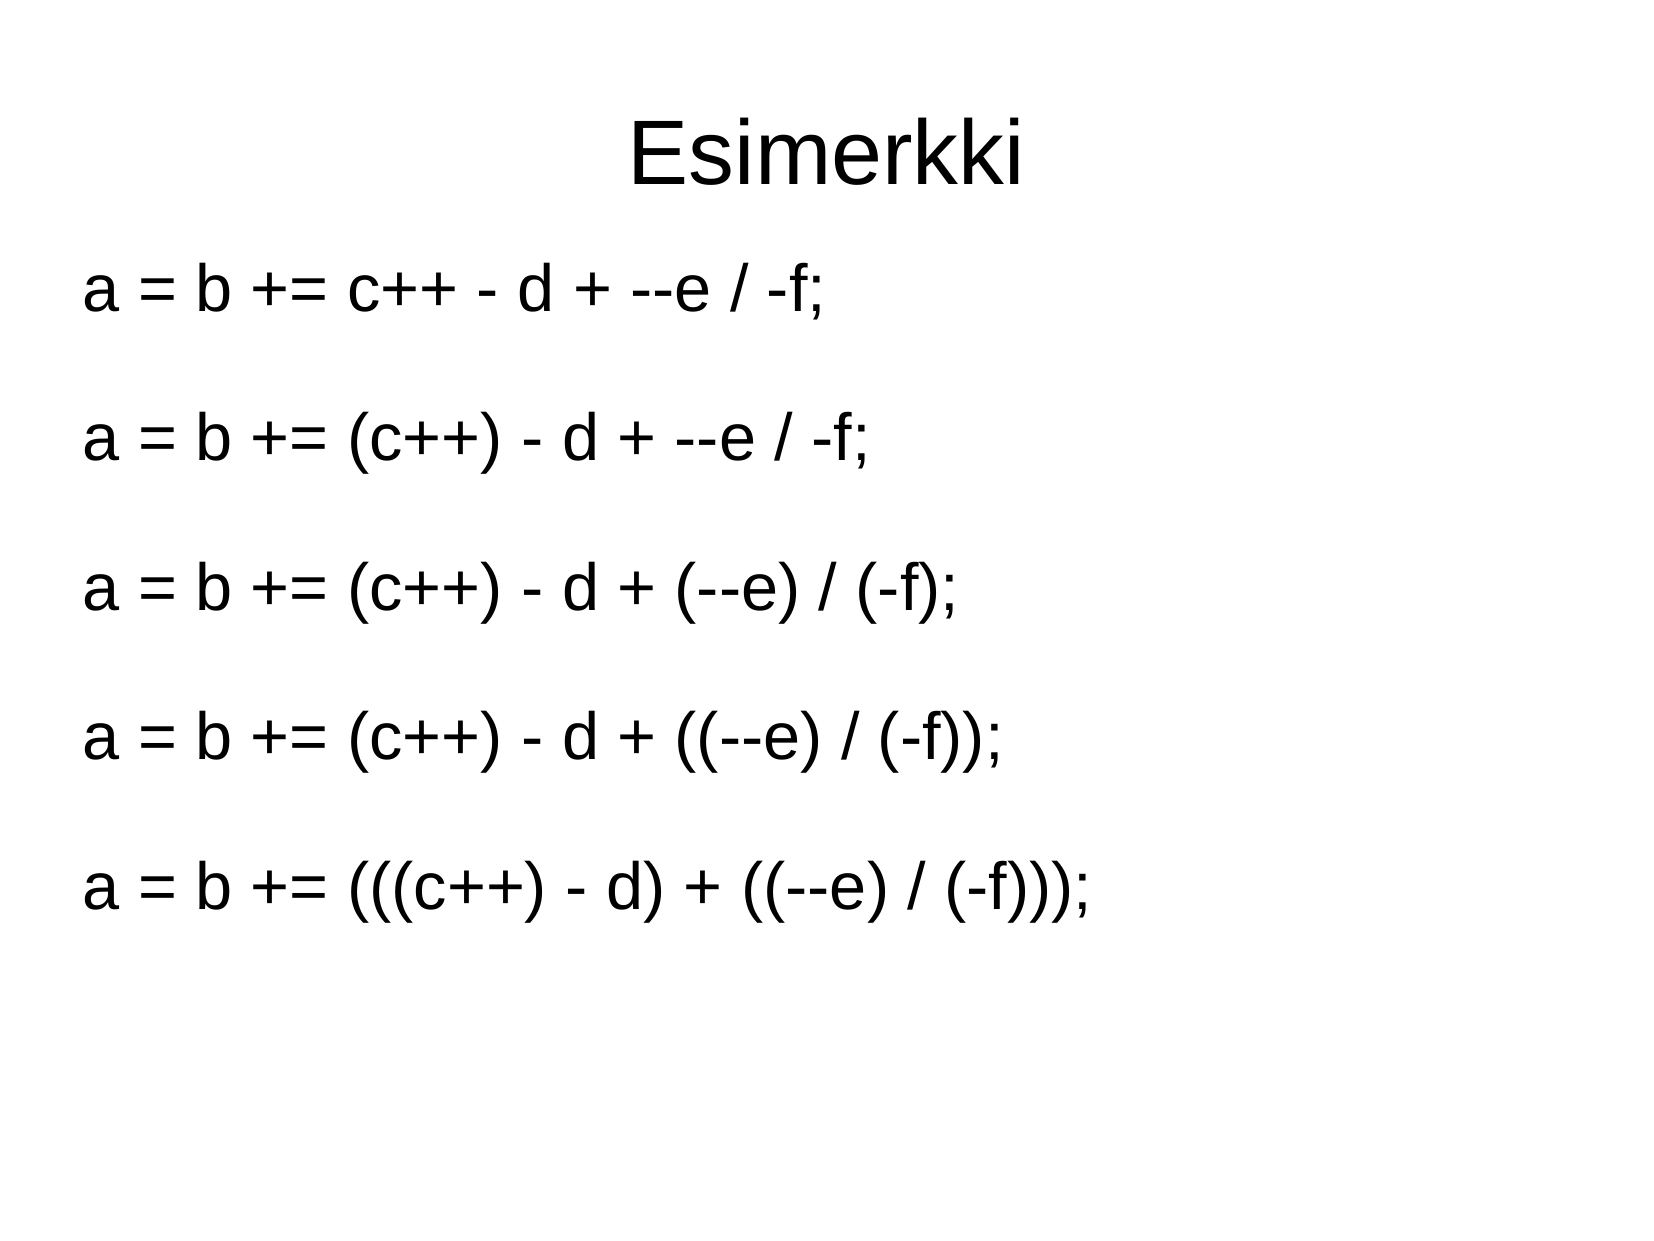

# Esimerkki
a = b += c++ - d + --e / -f;
a = b += (c++) - d + --e / -f;
a = b += (c++) - d + (--e) / (-f);
a = b += (c++) - d + ((--e) / (-f));
a = b += (((c++) - d) + ((--e) / (-f)));